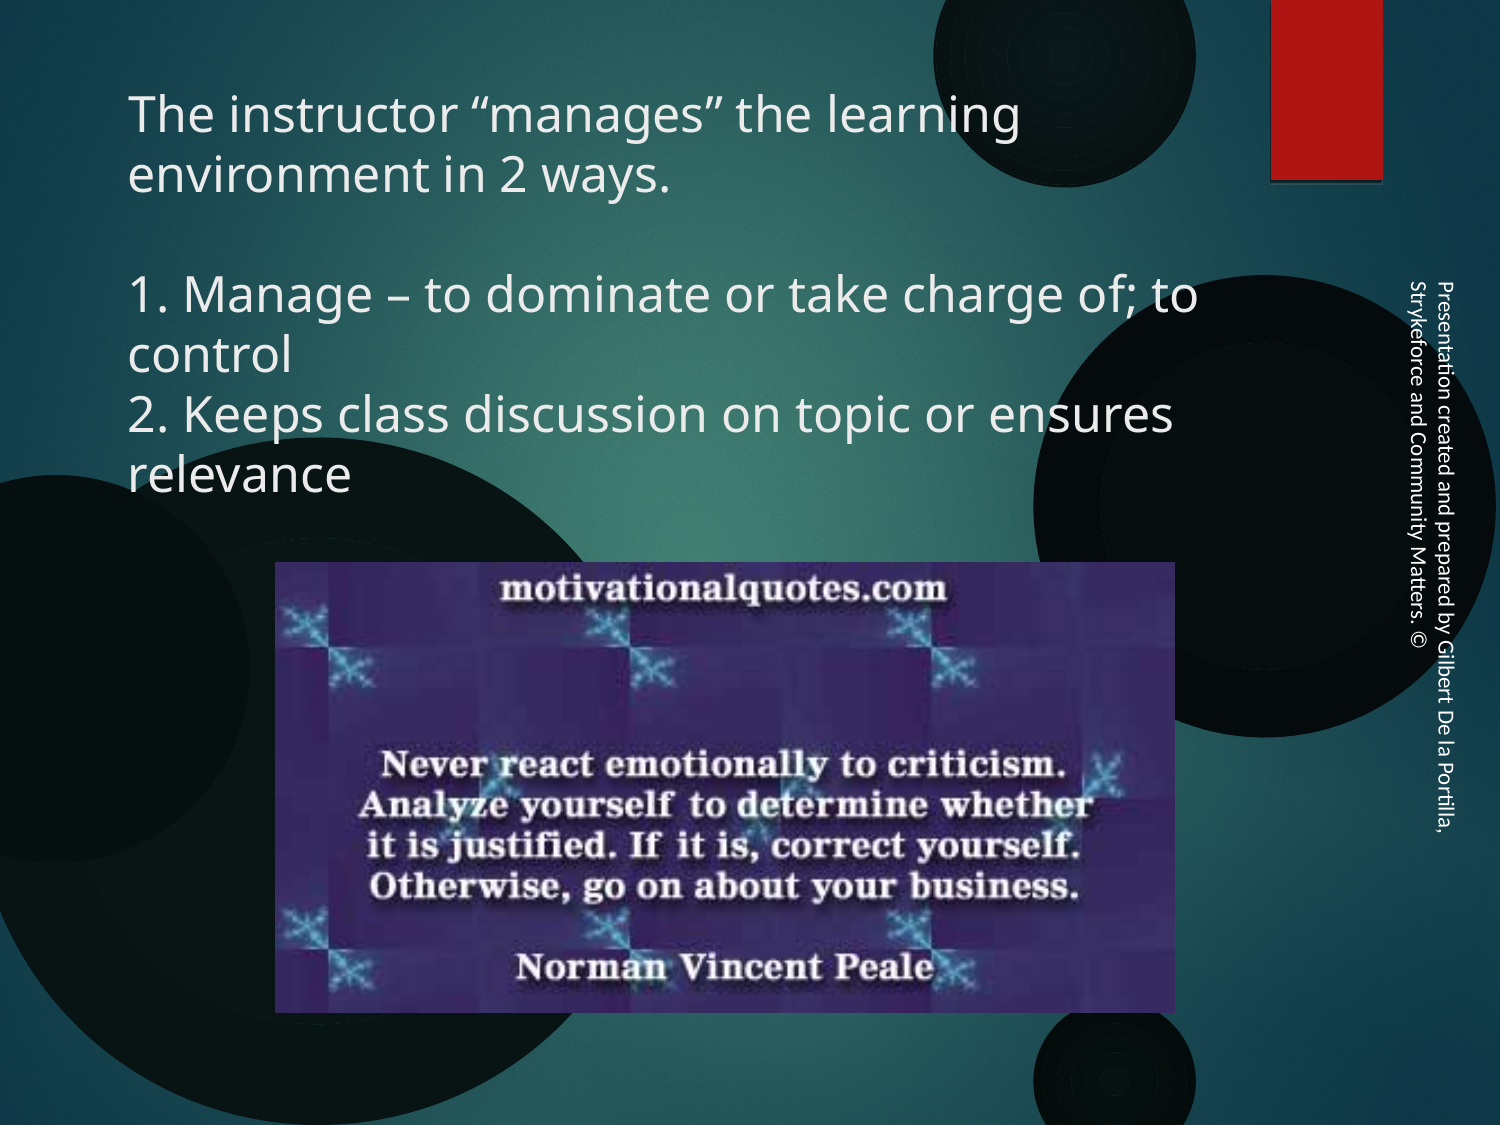

# The instructor “manages” the learning environment in 2 ways.   1. Manage – to dominate or take charge of; to control 2. Keeps class discussion on topic or ensures relevance
Presentation created and prepared by Gilbert De la Portilla, Strykeforce and Community Matters. ©